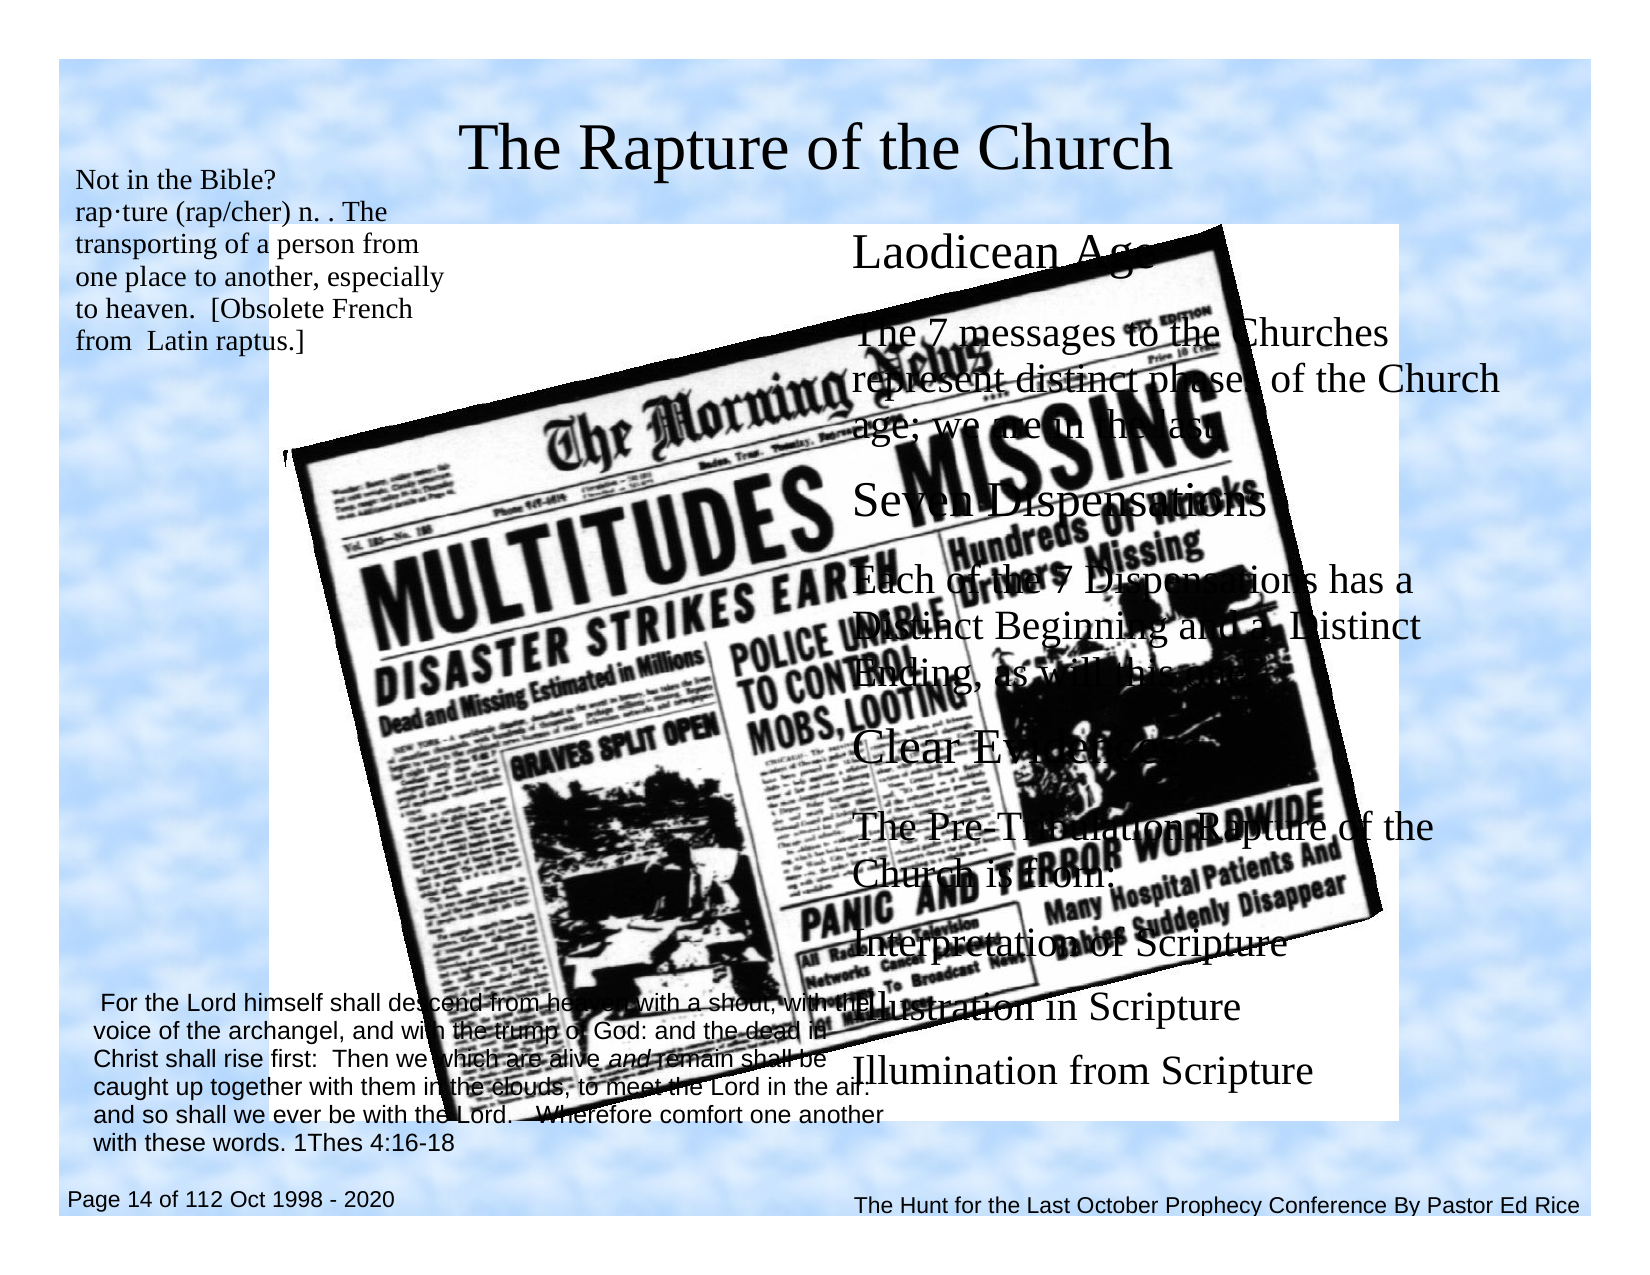

# The Rapture of the Church
Not in the Bible?
rap·ture (rap/cher) n. . The transporting of a person from one place to another, especially to heaven. [Obsolete French from Latin raptus.]
Laodicean Age
The 7 messages to the Churches represent distinct phases of the Church age; we are in the last.
Seven Dispensations
Each of the 7 Dispensations has a Distinct Beginning and a Distinct Ending, as will this one.
Clear Evidences
The Pre-Tribulation Rapture of the Church is from:
Interpretation of Scripture
Illustration in Scripture
Illumination from Scripture
 For the Lord himself shall descend from heaven with a shout, with the voice of the archangel, and with the trump of God: and the dead in Christ shall rise first: Then we which are alive and remain shall be caught up together with them in the clouds, to meet the Lord in the air: and so shall we ever be with the Lord. Wherefore comfort one another with these words. 1Thes 4:16-18